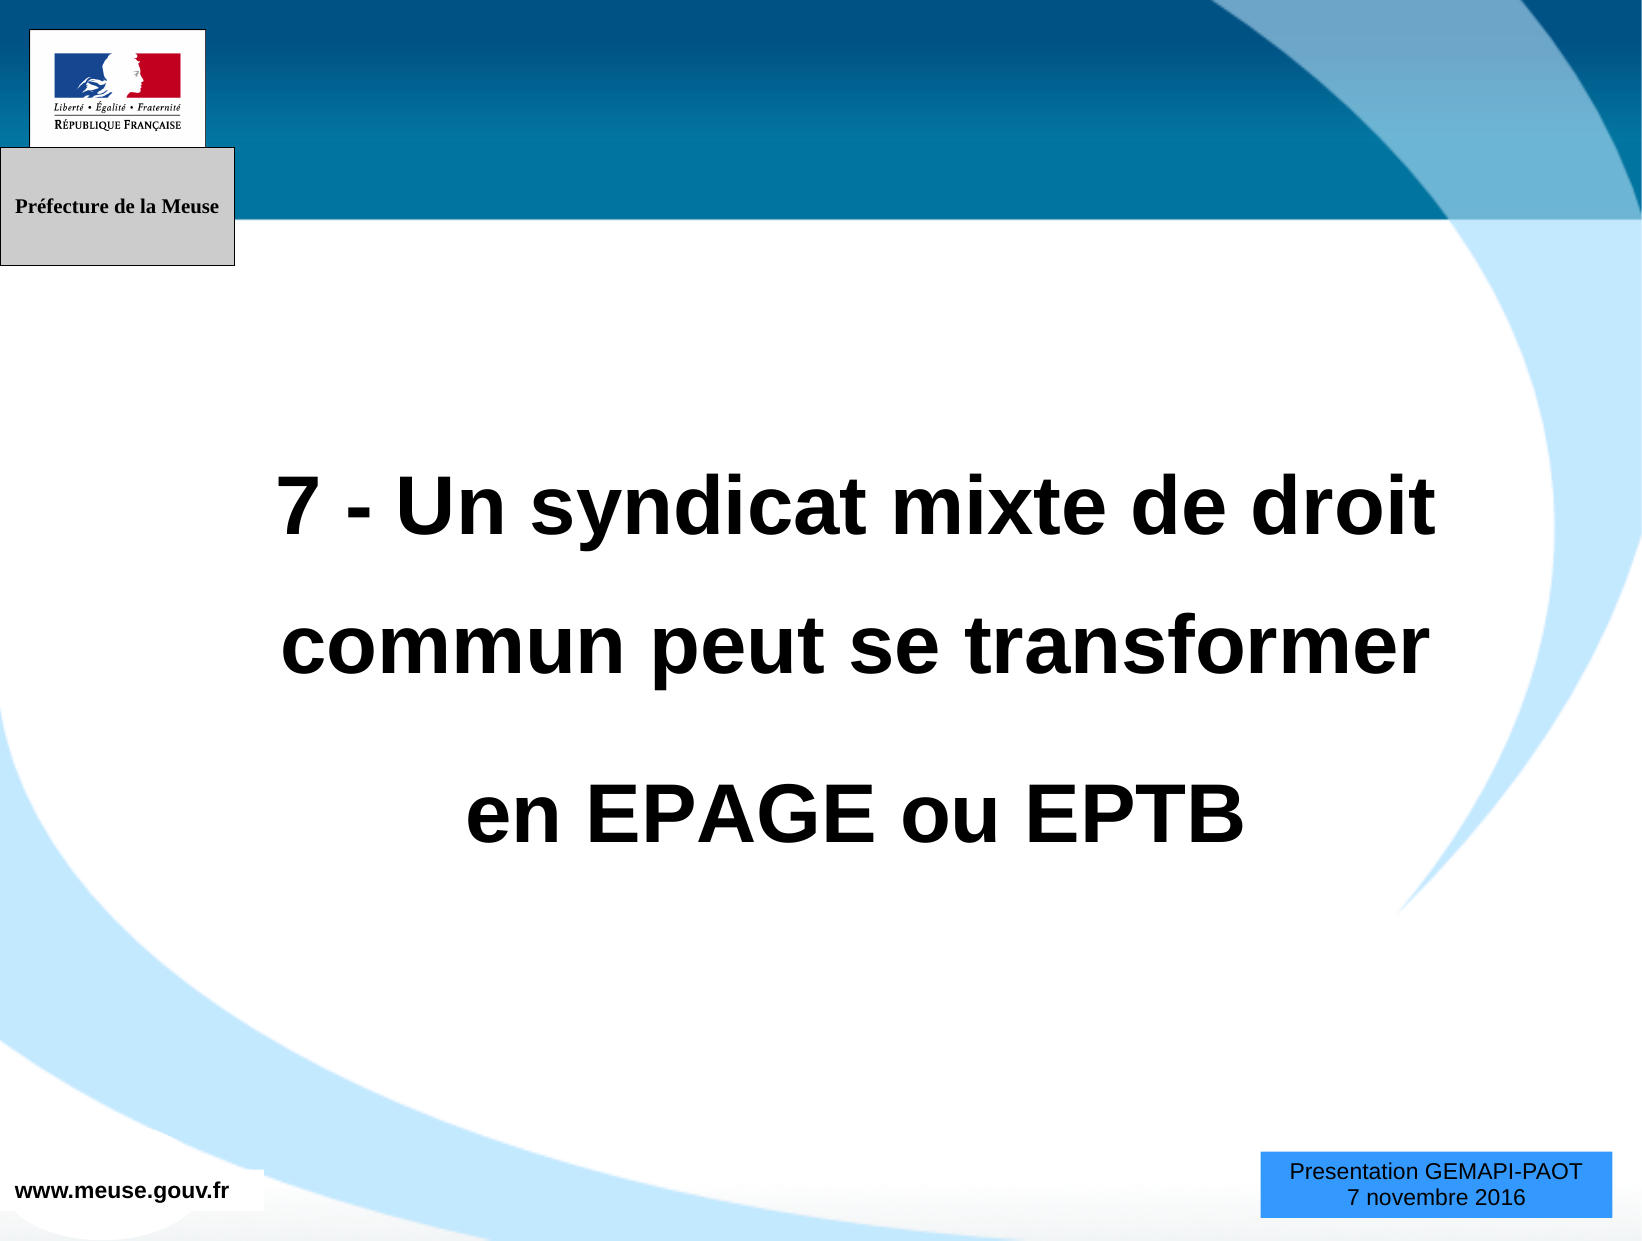

# 7 - Un syndicat mixte de droit commun peut se transformer
 en EPAGE ou EPTB